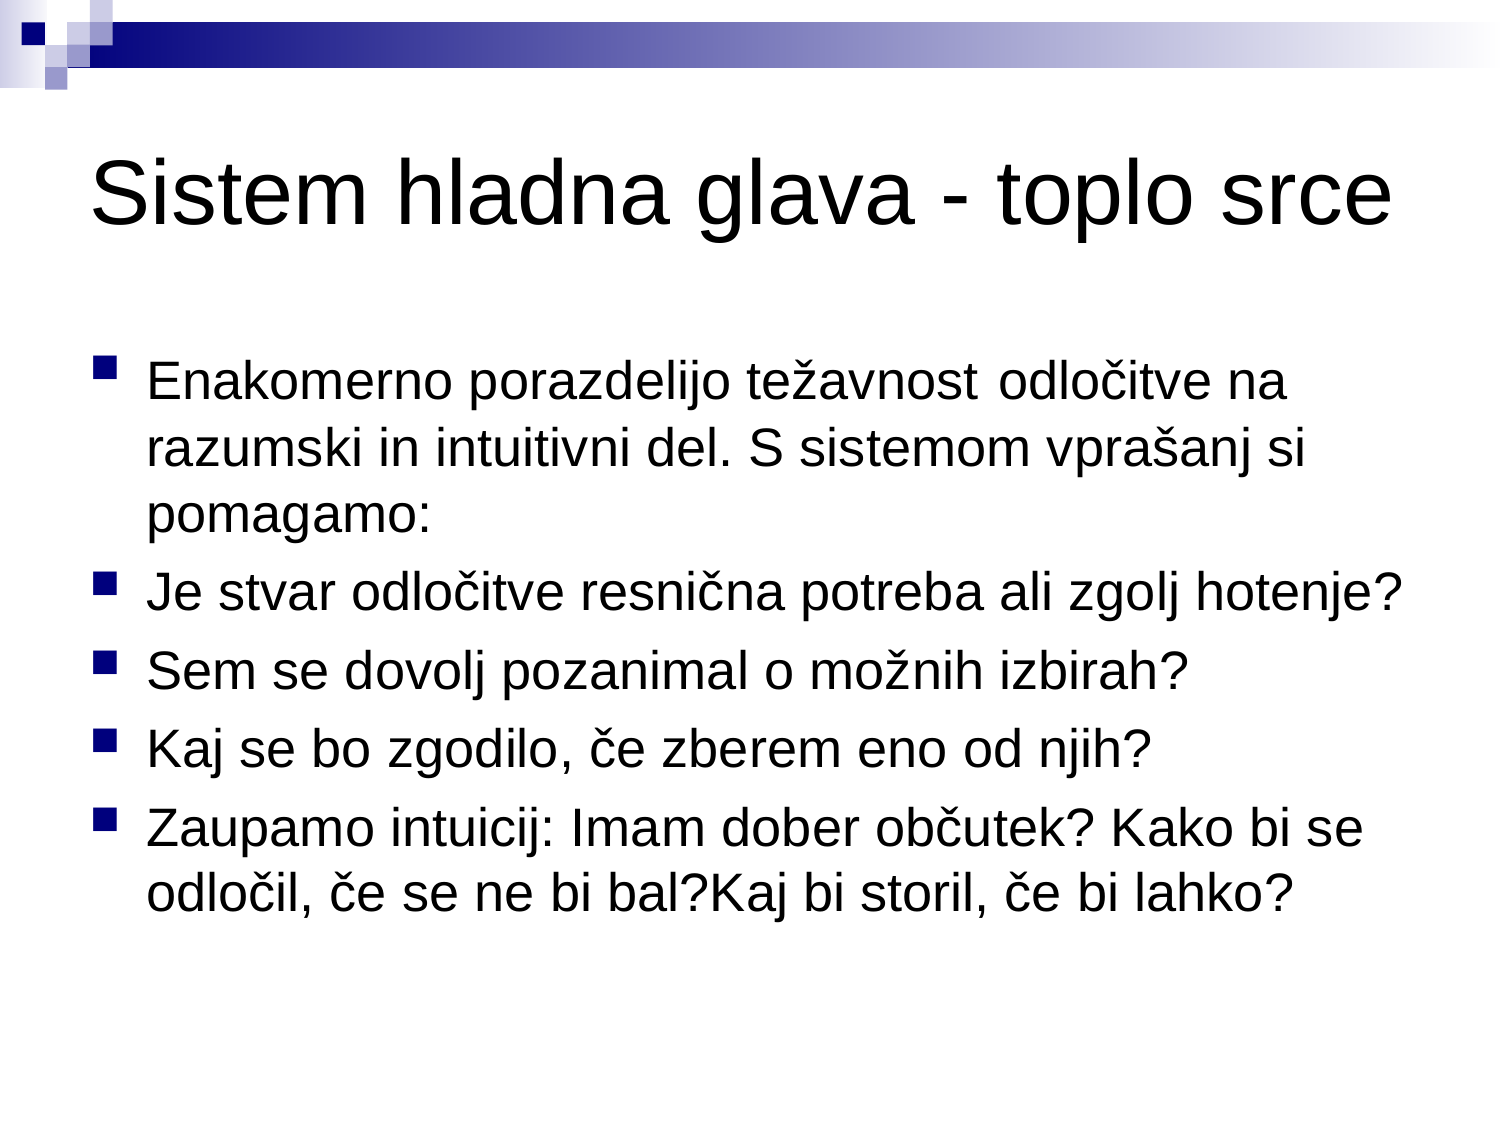

# Sistem hladna glava - toplo srce
Enakomerno porazdelijo težavnost odločitve na razumski in intuitivni del. S sistemom vprašanj si pomagamo:
Je stvar odločitve resnična potreba ali zgolj hotenje?
Sem se dovolj pozanimal o možnih izbirah?
Kaj se bo zgodilo, če zberem eno od njih?
Zaupamo intuicij: Imam dober občutek? Kako bi se odločil, če se ne bi bal?Kaj bi storil, če bi lahko?